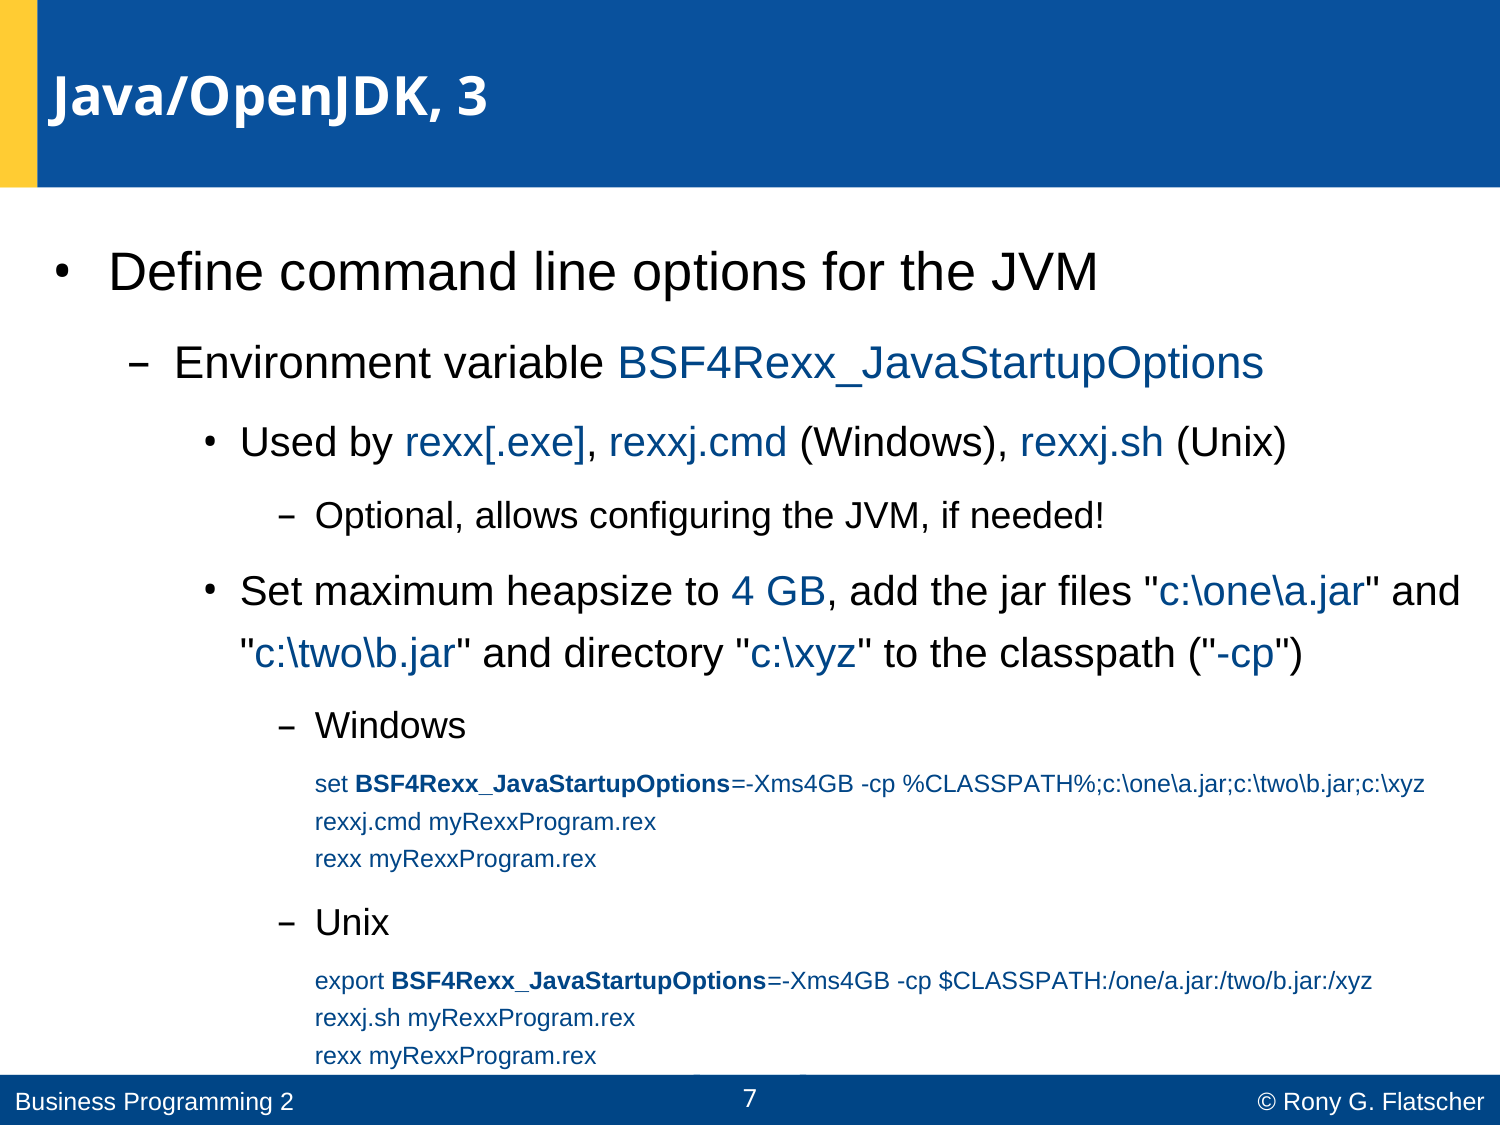

# Java/OpenJDK, 3
Define command line options for the JVM
Environment variable BSF4Rexx_JavaStartupOptions
Used by rexx[.exe], rexxj.cmd (Windows), rexxj.sh (Unix)
Optional, allows configuring the JVM, if needed!
Set maximum heapsize to 4 GB, add the jar files "c:\one\a.jar" and "c:\two\b.jar" and directory "c:\xyz" to the classpath ("-cp")
Windows
set BSF4Rexx_JavaStartupOptions=-Xms4GB -cp %CLASSPATH%;c:\one\a.jar;c:\two\b.jar;c:\xyz
rexxj.cmd myRexxProgram.rex
rexx myRexxProgram.rex
Unix
export BSF4Rexx_JavaStartupOptions=-Xms4GB -cp $CLASSPATH:/one/a.jar:/two/b.jar:/xyz
rexxj.sh myRexxProgram.rex
rexx myRexxProgram.rex